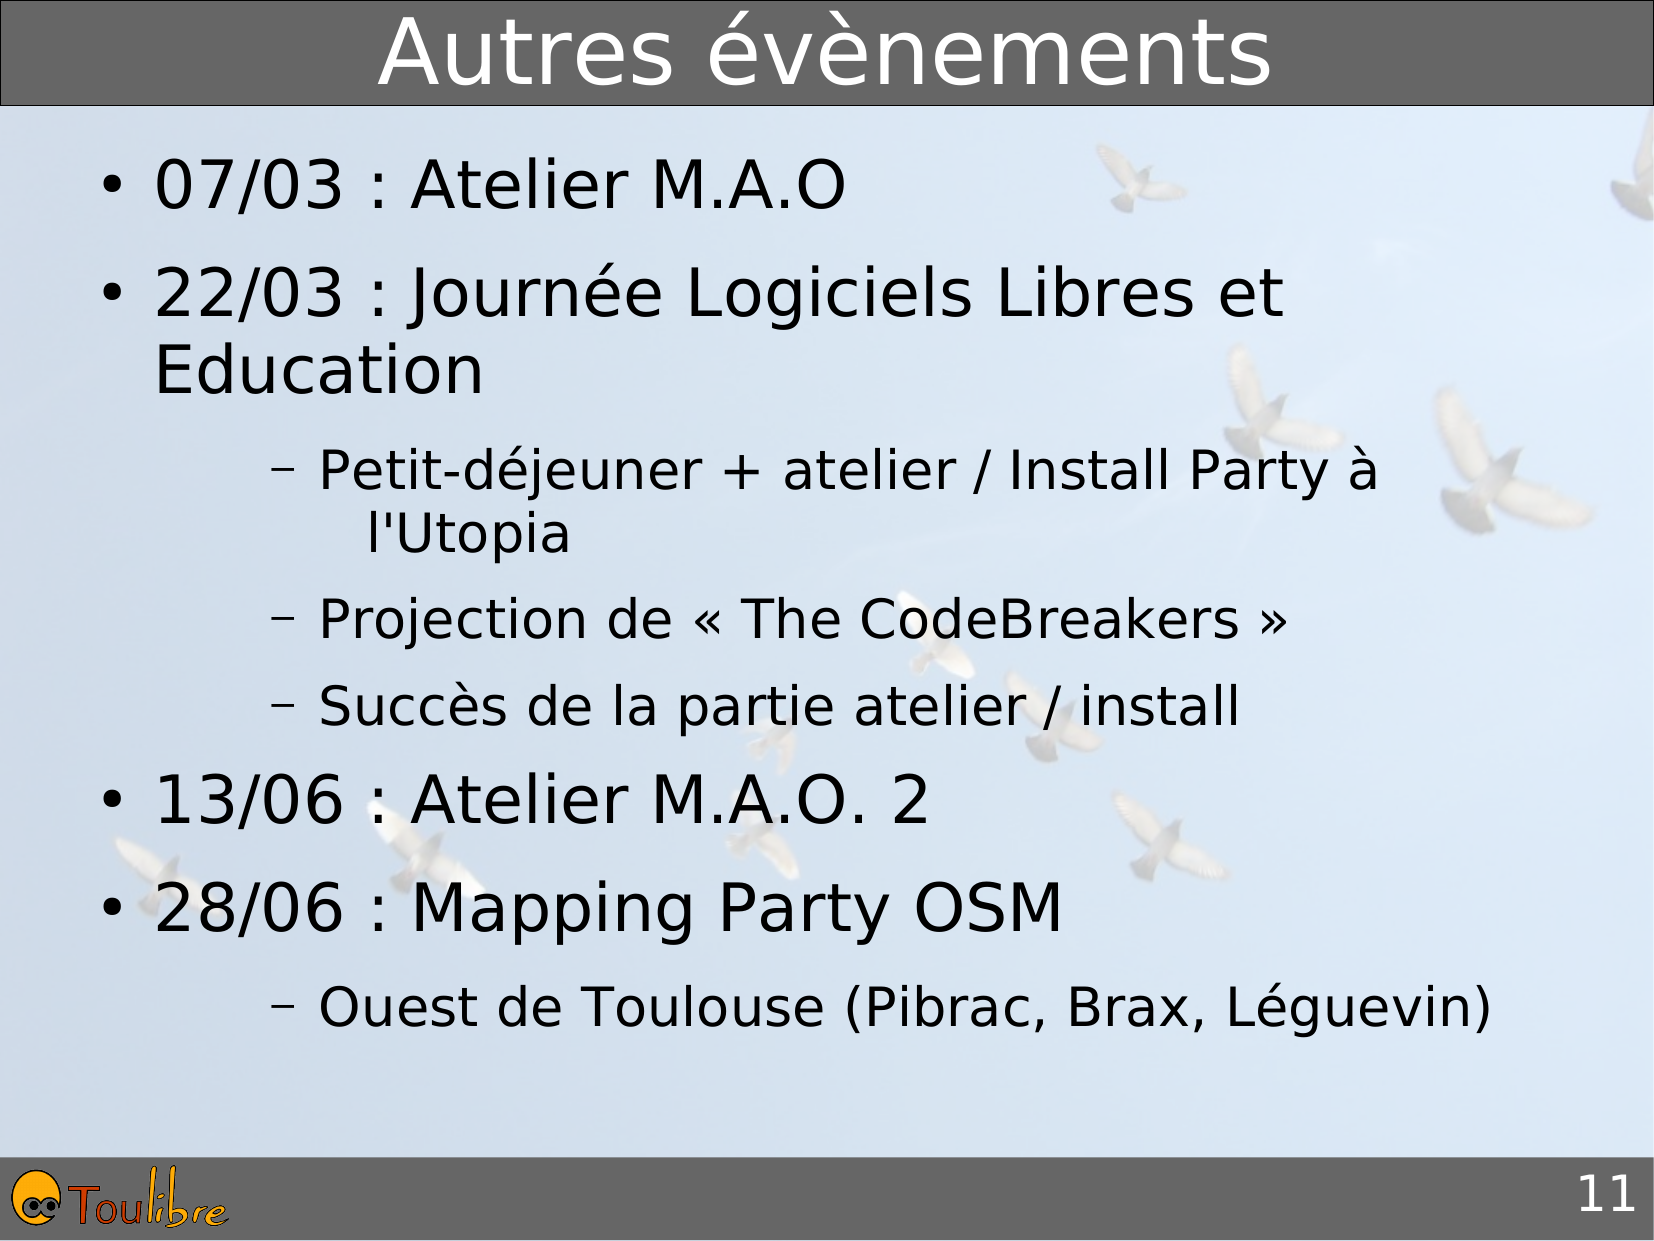

# Autres évènements
07/03 : Atelier M.A.O
22/03 : Journée Logiciels Libres et Education
Petit-déjeuner + atelier / Install Party à l'Utopia
Projection de « The CodeBreakers »
Succès de la partie atelier / install
13/06 : Atelier M.A.O. 2
28/06 : Mapping Party OSM
Ouest de Toulouse (Pibrac, Brax, Léguevin)